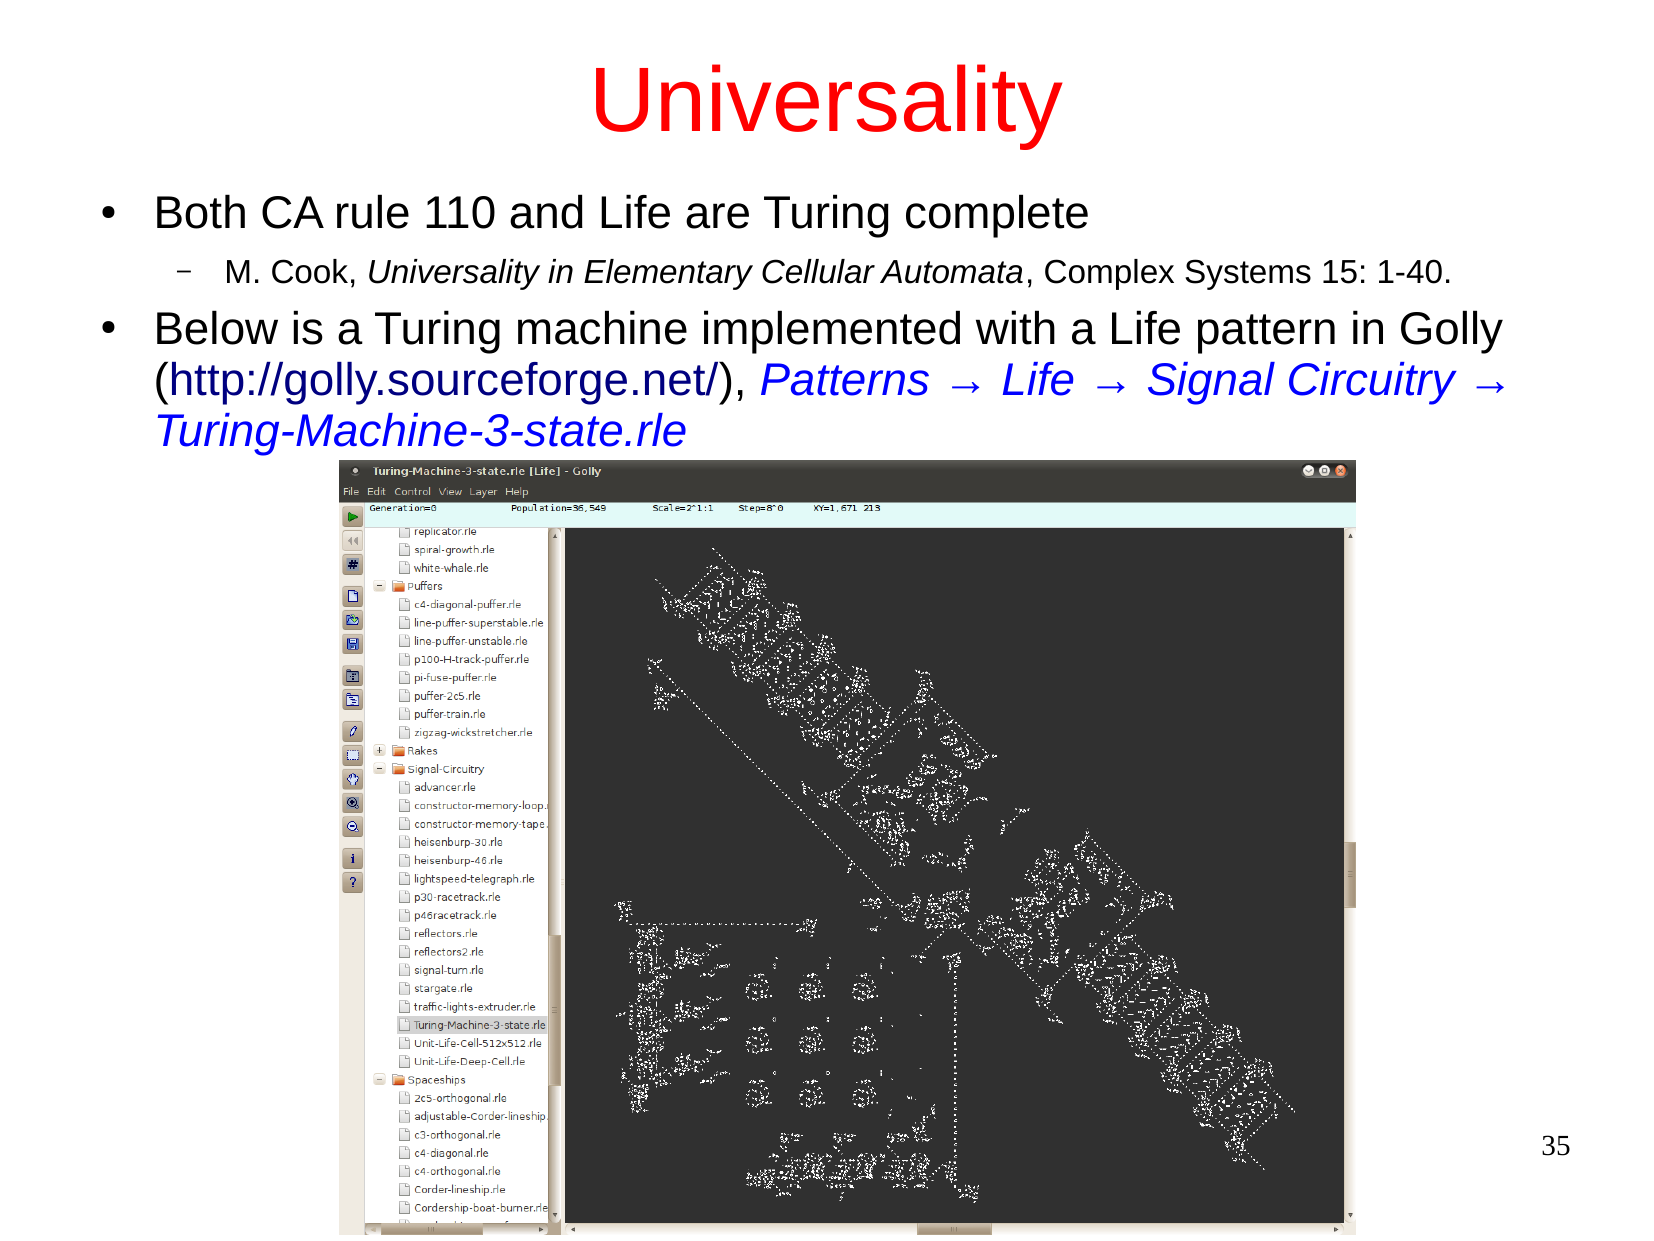

# Universality
Both CA rule 110 and Life are Turing complete
M. Cook, Universality in Elementary Cellular Automata, Complex Systems 15: 1-40.
Below is a Turing machine implemented with a Life pattern in Golly
(http://golly.sourceforge.net/), Patterns → Life → Signal Circuitry → Turing-Machine-3-state.rle
Complex Systems
35